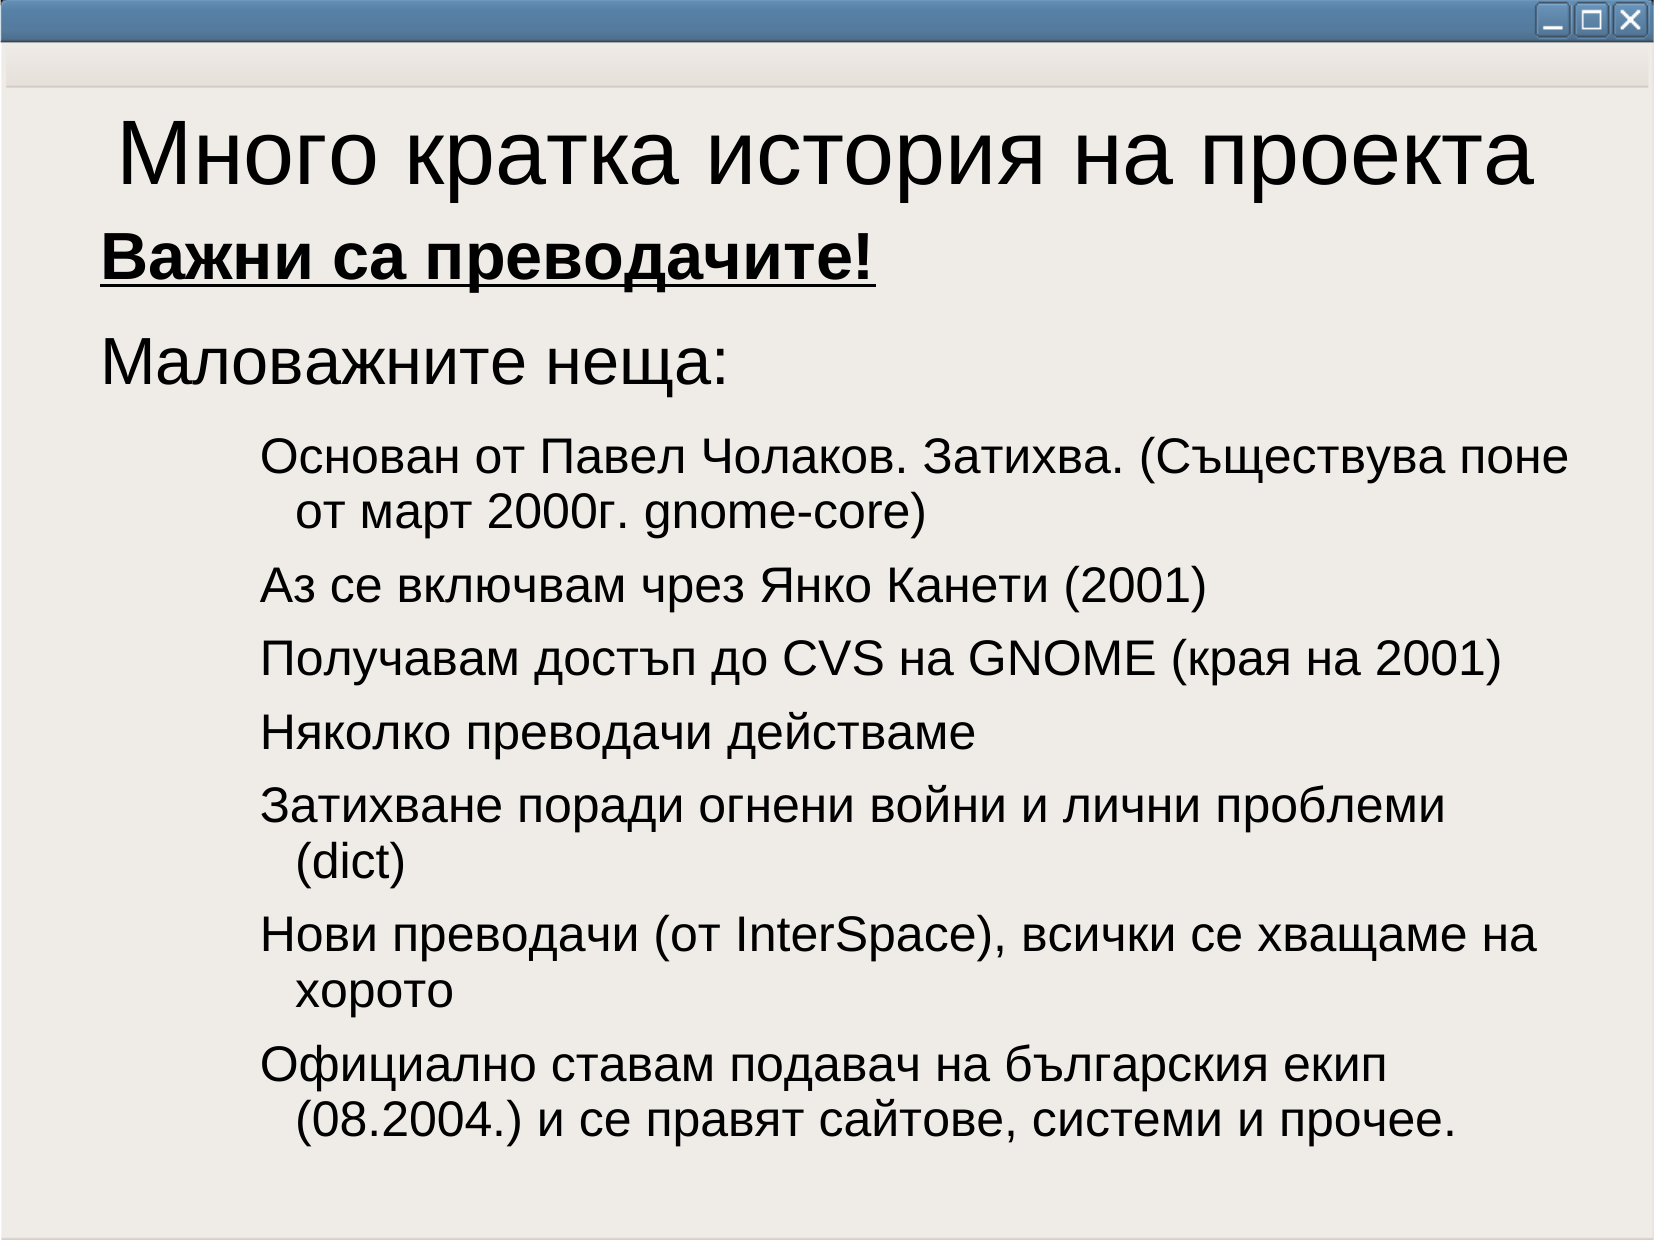

# Много кратка история на проекта
Важни са преводачите!
Маловажните неща:
Основан от Павел Чолаков. Затихва. (Съществува поне от март 2000г. gnome-core)
Аз се включвам чрез Янко Канети (2001)
Получавам достъп до CVS на GNOME (края на 2001)
Няколко преводачи действаме
Затихване поради огнени войни и лични проблеми (dict)
Нови преводачи (от InterSpace), всички се хващаме на хорото
Официално ставам подавач на българския екип (08.2004.) и се правят сайтове, системи и прочее.